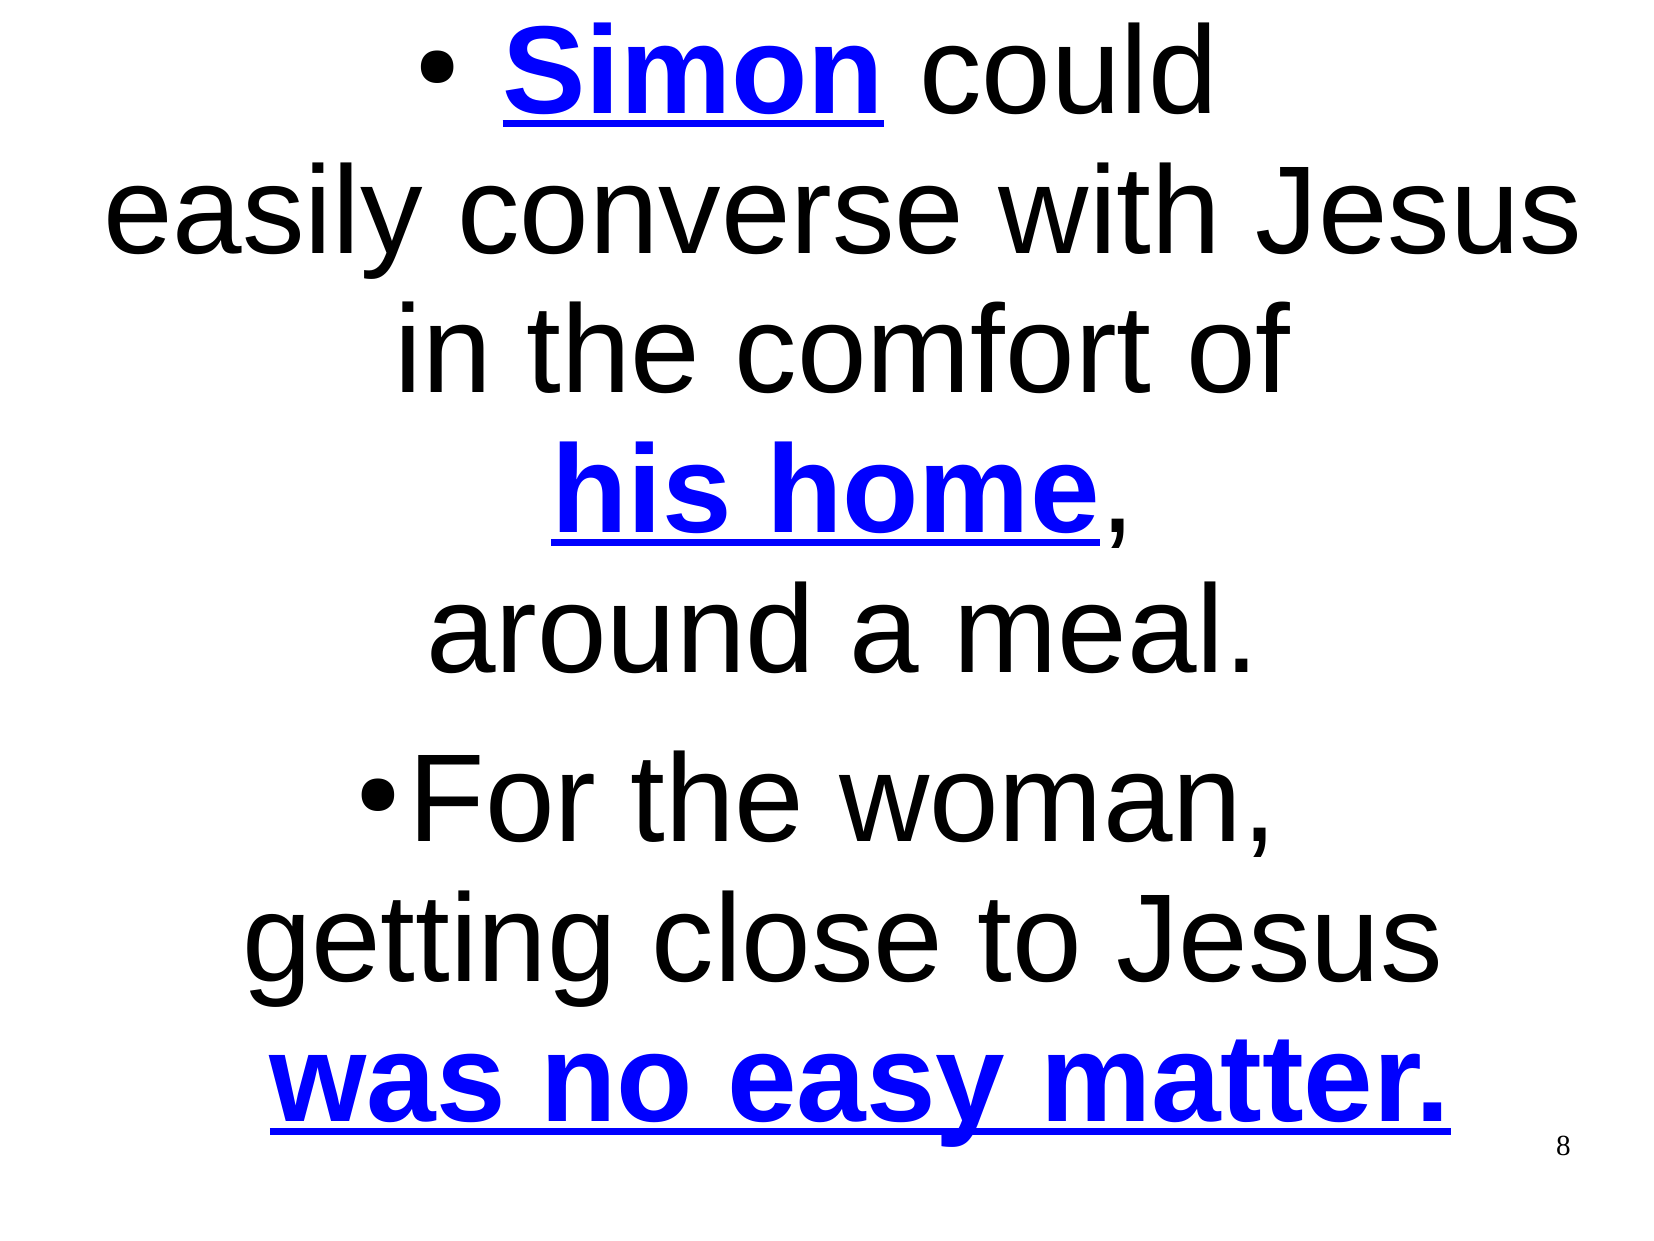

# Simon could easily converse with Jesus in the comfort of his home, around a meal.
For the woman,
getting close to Jesus
was no easy matter.
8